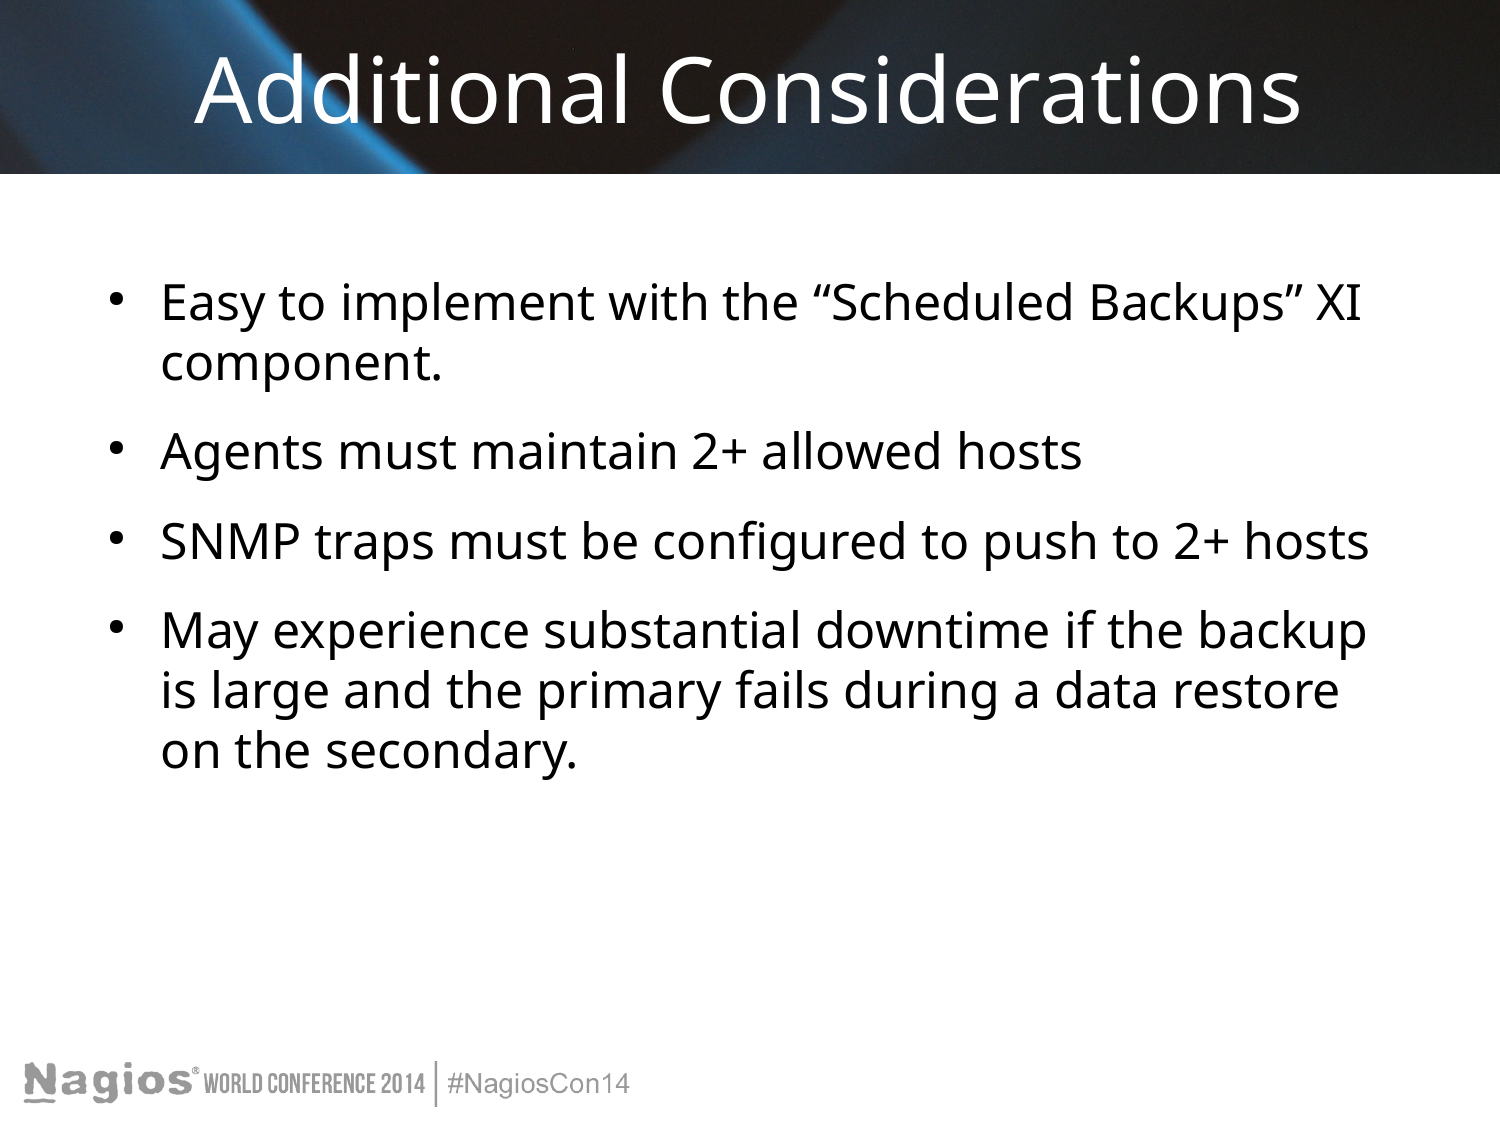

# Additional Considerations
Easy to implement with the “Scheduled Backups” XI component.
Agents must maintain 2+ allowed hosts
SNMP traps must be configured to push to 2+ hosts
May experience substantial downtime if the backup is large and the primary fails during a data restore on the secondary.